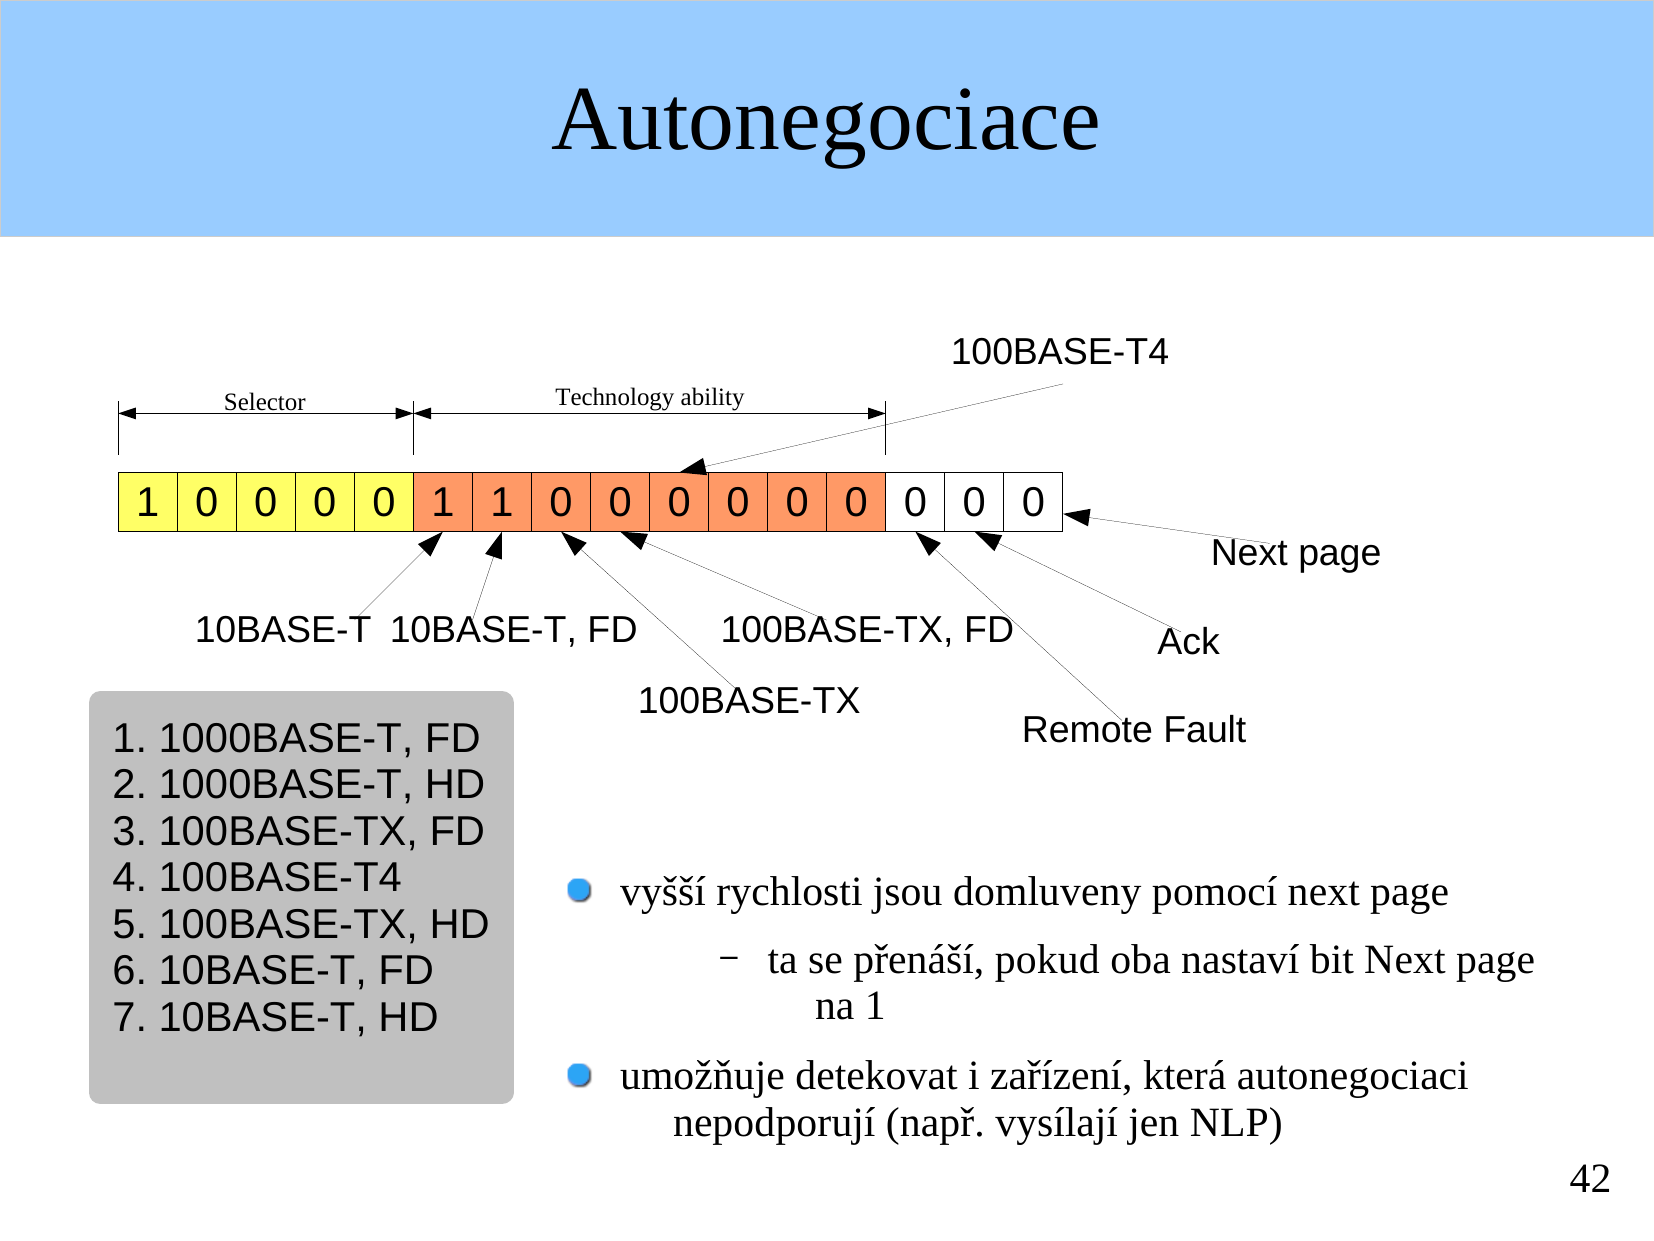

# Autonegociace
100BASE-T4
1
0
0
0
0
1
1
0
0
0
0
0
0
0
0
0
Next page
10BASE-T
10BASE-T, FD
100BASE-TX, FD
Ack
100BASE-TX
1. 1000BASE-T, FD
2. 1000BASE-T, HD
3. 100BASE-TX, FD
4. 100BASE-T4
5. 100BASE-TX, HD
6. 10BASE-T, FD
7. 10BASE-T, HD
Remote Fault
vyšší rychlosti jsou domluveny pomocí next page
ta se přenáší, pokud oba nastaví bit Next page na 1
umožňuje detekovat i zařízení, která autonegociaci nepodporují (např. vysílají jen NLP)